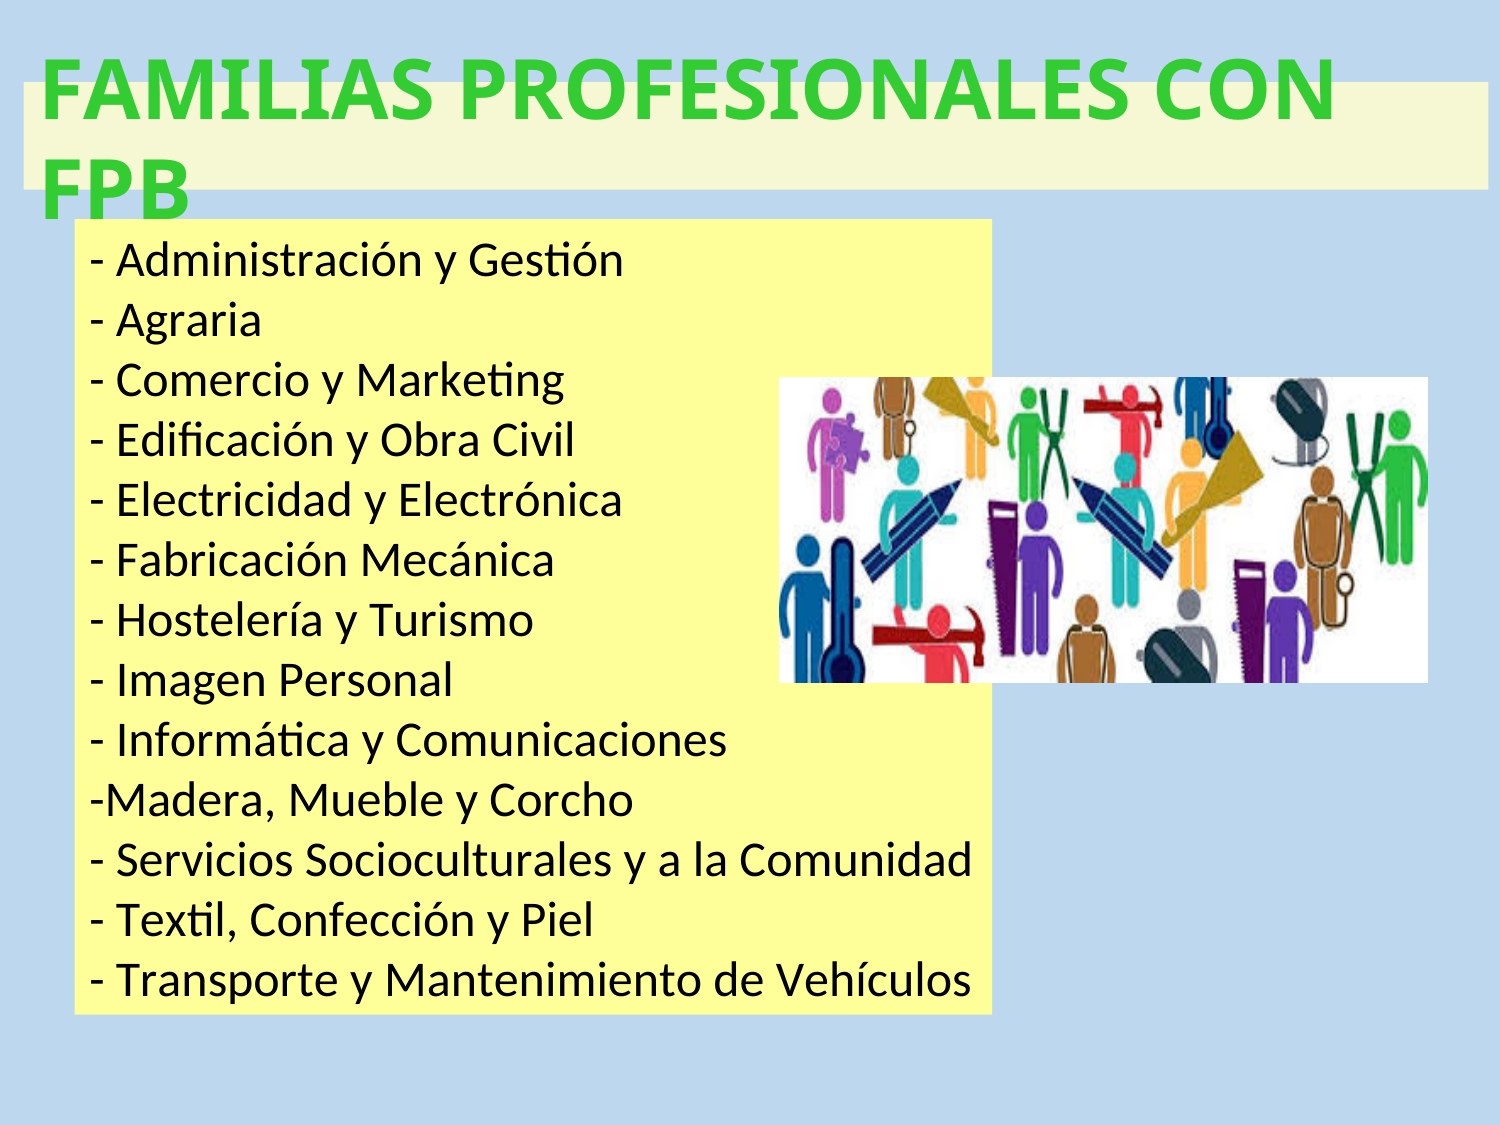

FAMILIAS PROFESIONALES CON FPB
- Administración y Gestión
- Agraria
- Comercio y Marketing
- Edificación y Obra Civil
- Electricidad y Electrónica
- Fabricación Mecánica
- Hostelería y Turismo
- Imagen Personal
- Informática y Comunicaciones
-Madera, Mueble y Corcho
- Servicios Socioculturales y a la Comunidad
- Textil, Confección y Piel
- Transporte y Mantenimiento de Vehículos